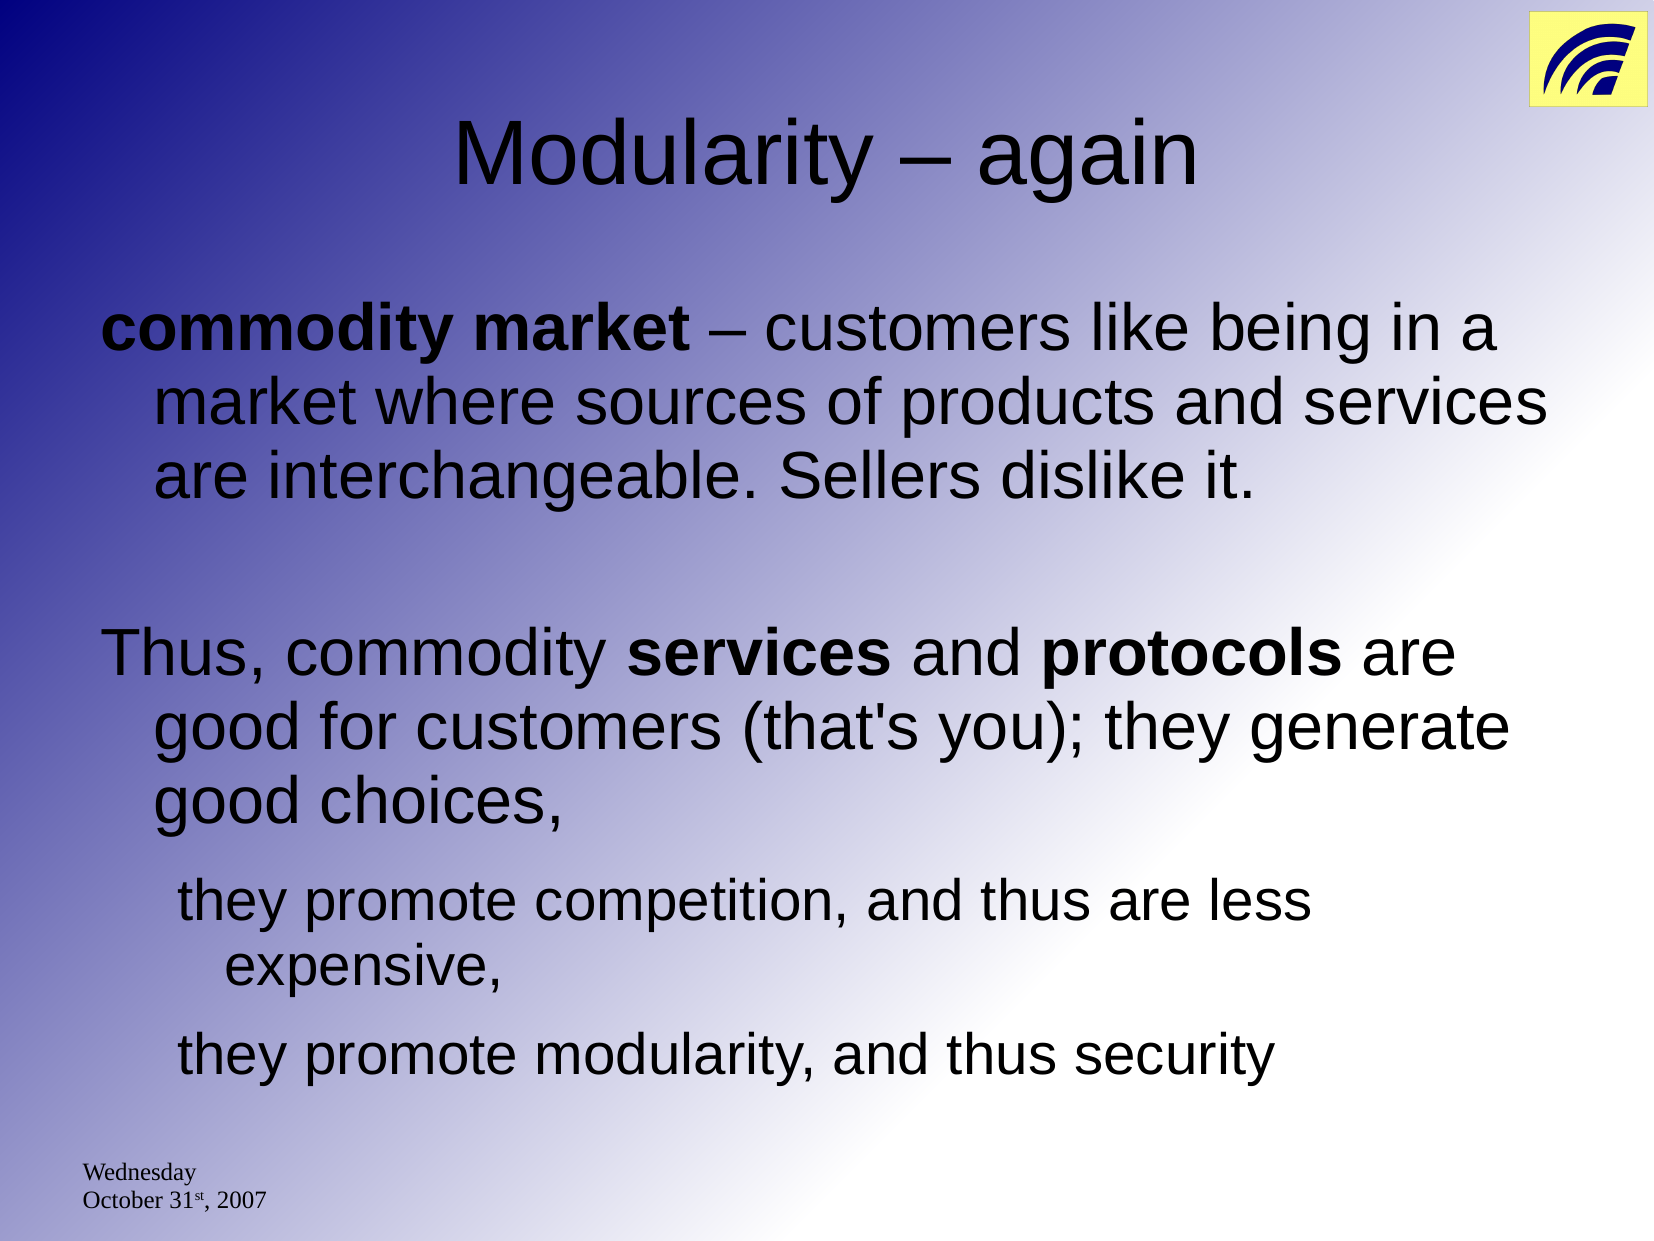

# Modularity – again
commodity market – customers like being in a market where sources of products and services are interchangeable. Sellers dislike it.
Thus, commodity services and protocols are good for customers (that's you); they generate good choices,
they promote competition, and thus are less expensive,
they promote modularity, and thus security